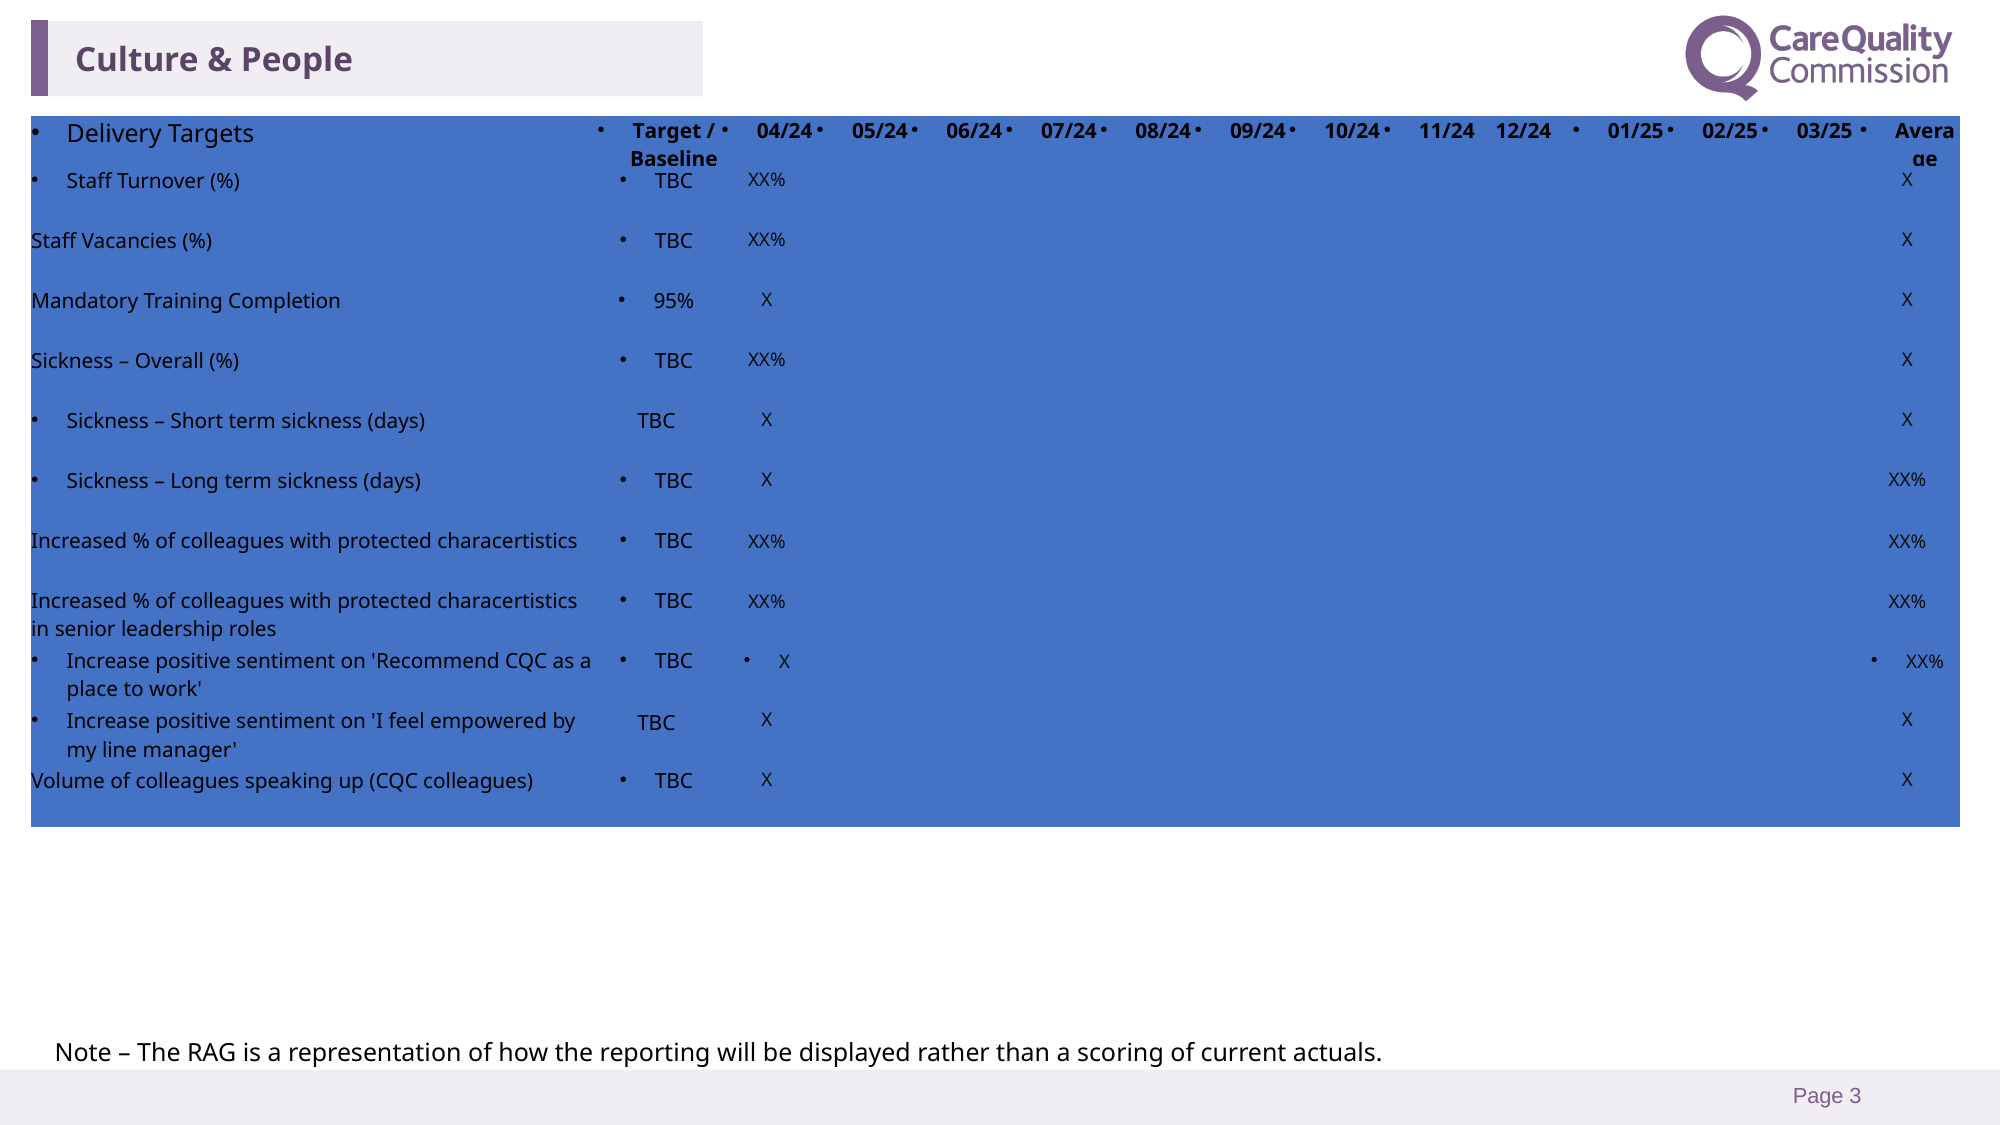

# Culture & People
| Delivery Targets | Target / Baseline | 04/24 | 05/24 | 06/24 | 07/24 | 08/24 | 09/24 | 10/24 | 11/24 | 12/24 | 01/25 | 02/25 | 03/25 | Average |
| --- | --- | --- | --- | --- | --- | --- | --- | --- | --- | --- | --- | --- | --- | --- |
| Staff Turnover (%) | TBC | XX% | | | | | | | | | | | | X |
| Staff Vacancies (%) | TBC | XX% | | | | | | | | | | | | X |
| Mandatory Training Completion | 95% | X | | | | | | | | | | | | X |
| Sickness – Overall (%) | TBC | XX% | | | | | | | | | | | | X |
| Sickness – Short term sickness (days) | TBC | X | | | | | | | | | | | | X |
| Sickness – Long term sickness (days) | TBC | X | | | | | | | | | | | | XX% |
| Increased % of colleagues with protected characertistics | TBC | XX% | | | | | | | | | | | | XX% |
| Increased % of colleagues with protected characertistics in senior leadership roles | TBC | XX% | | | | | | | | | | | | XX% |
| Increase positive sentiment on 'Recommend CQC as a place to work' | TBC | X | | | | | | | | | | | | XX% |
| Increase positive sentiment on 'I feel empowered by my line manager' | TBC | X | | | | | | | | | | | | X |
| Volume of colleagues speaking up (CQC colleagues) | TBC | X | | | | | | | | | | | | X |
Note – The RAG is a representation of how the reporting will be displayed rather than a scoring of current actuals.
Page 3